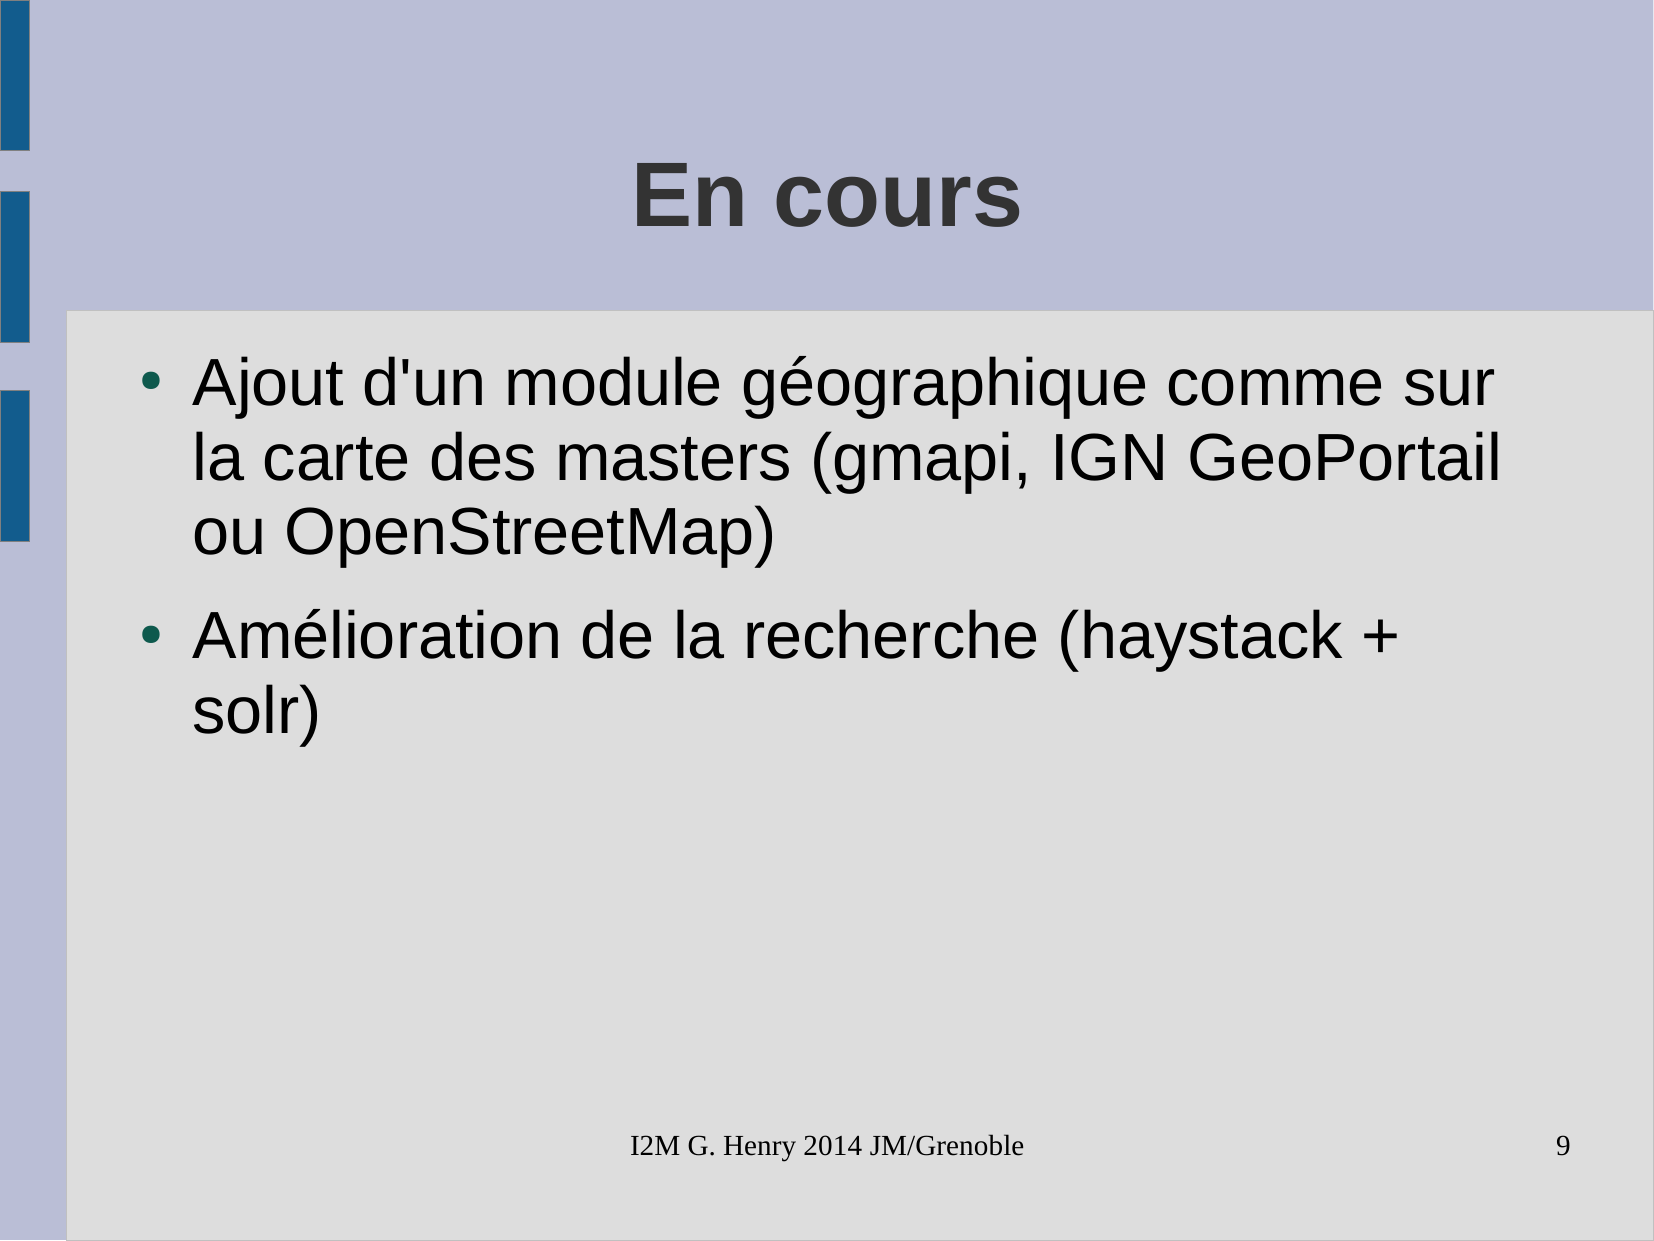

# En cours
Ajout d'un module géographique comme sur la carte des masters (gmapi, IGN GeoPortail ou OpenStreetMap)
Amélioration de la recherche (haystack + solr)
I2M G. Henry 2014 JM/Grenoble
9